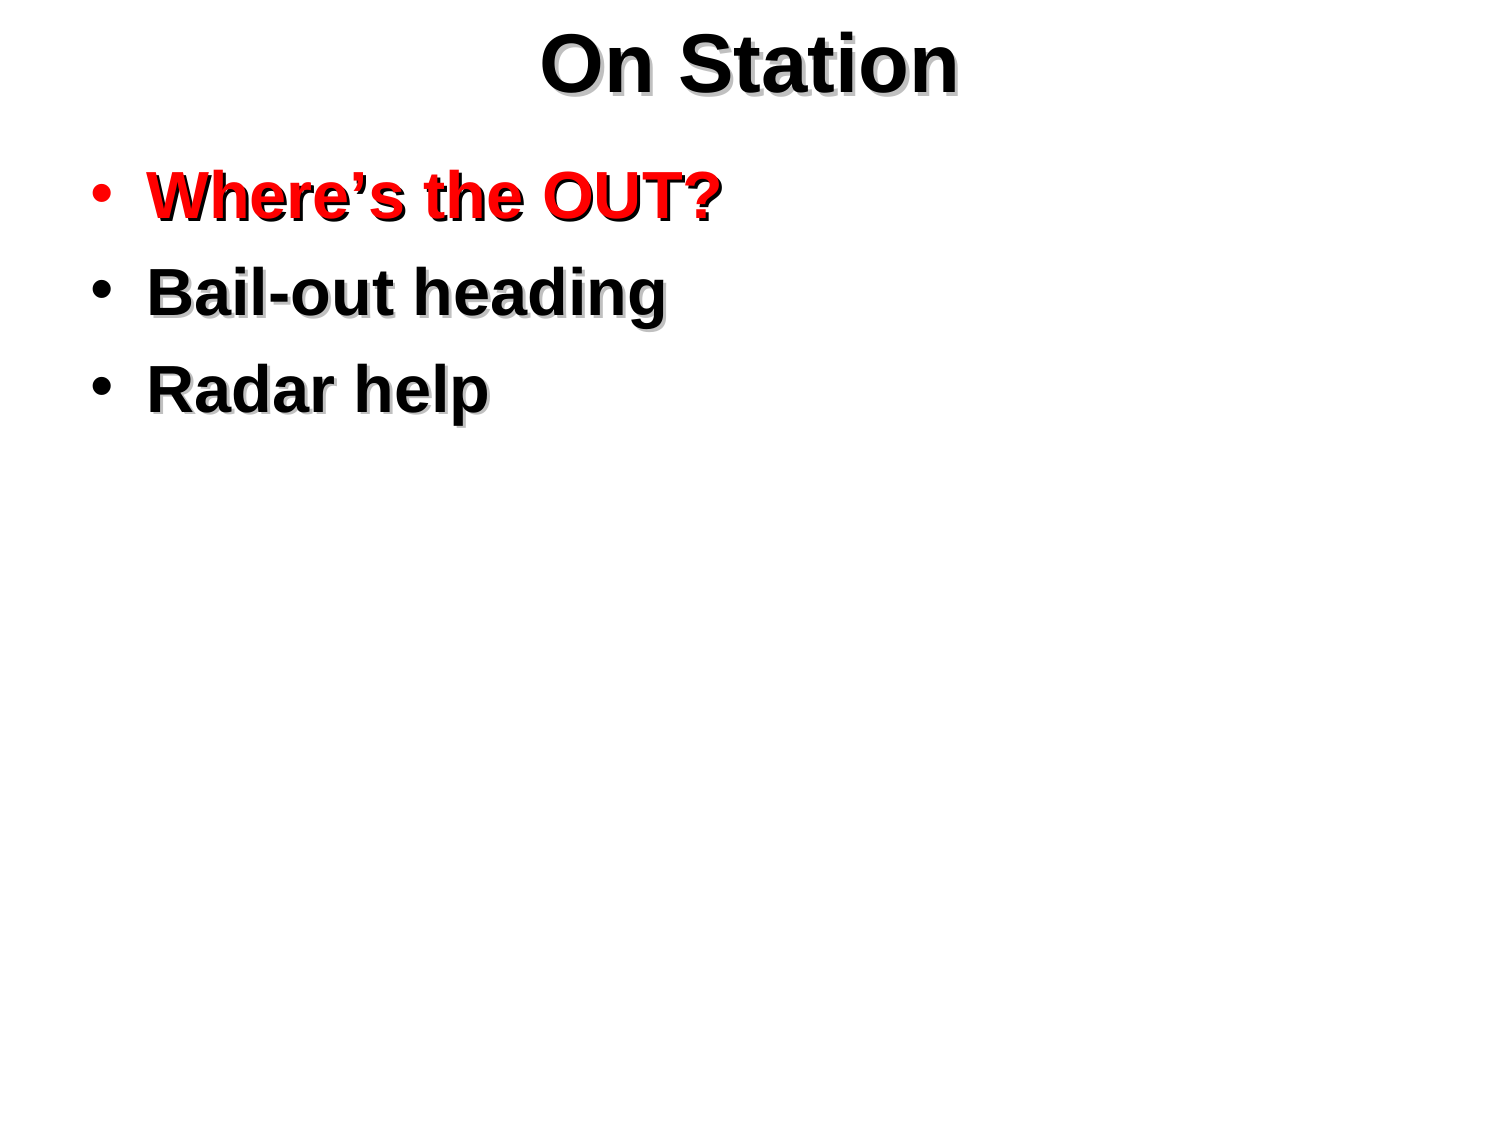

On Station
# Where’s the OUT?
Bail-out heading
Radar help